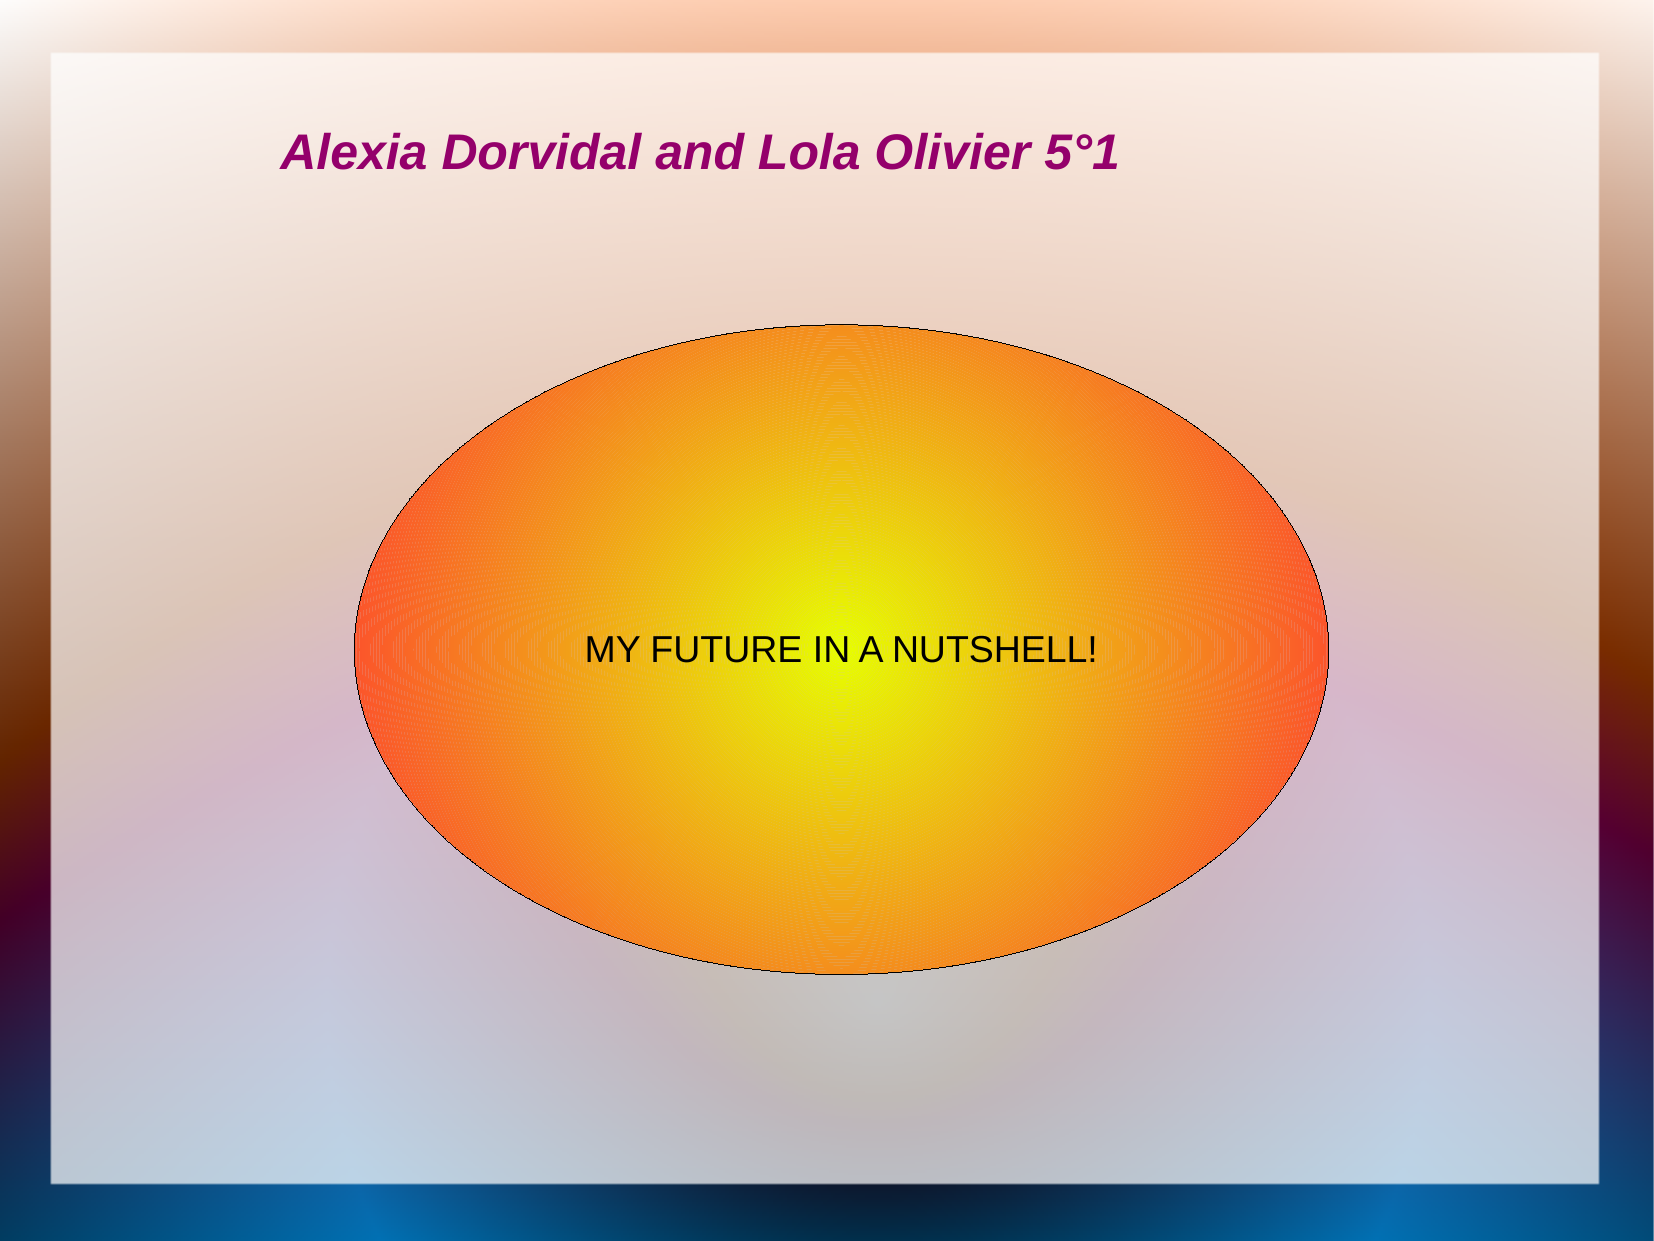

Alexia Dorvidal and Lola Olivier 5°1
MY FUTURE IN A NUTSHELL!